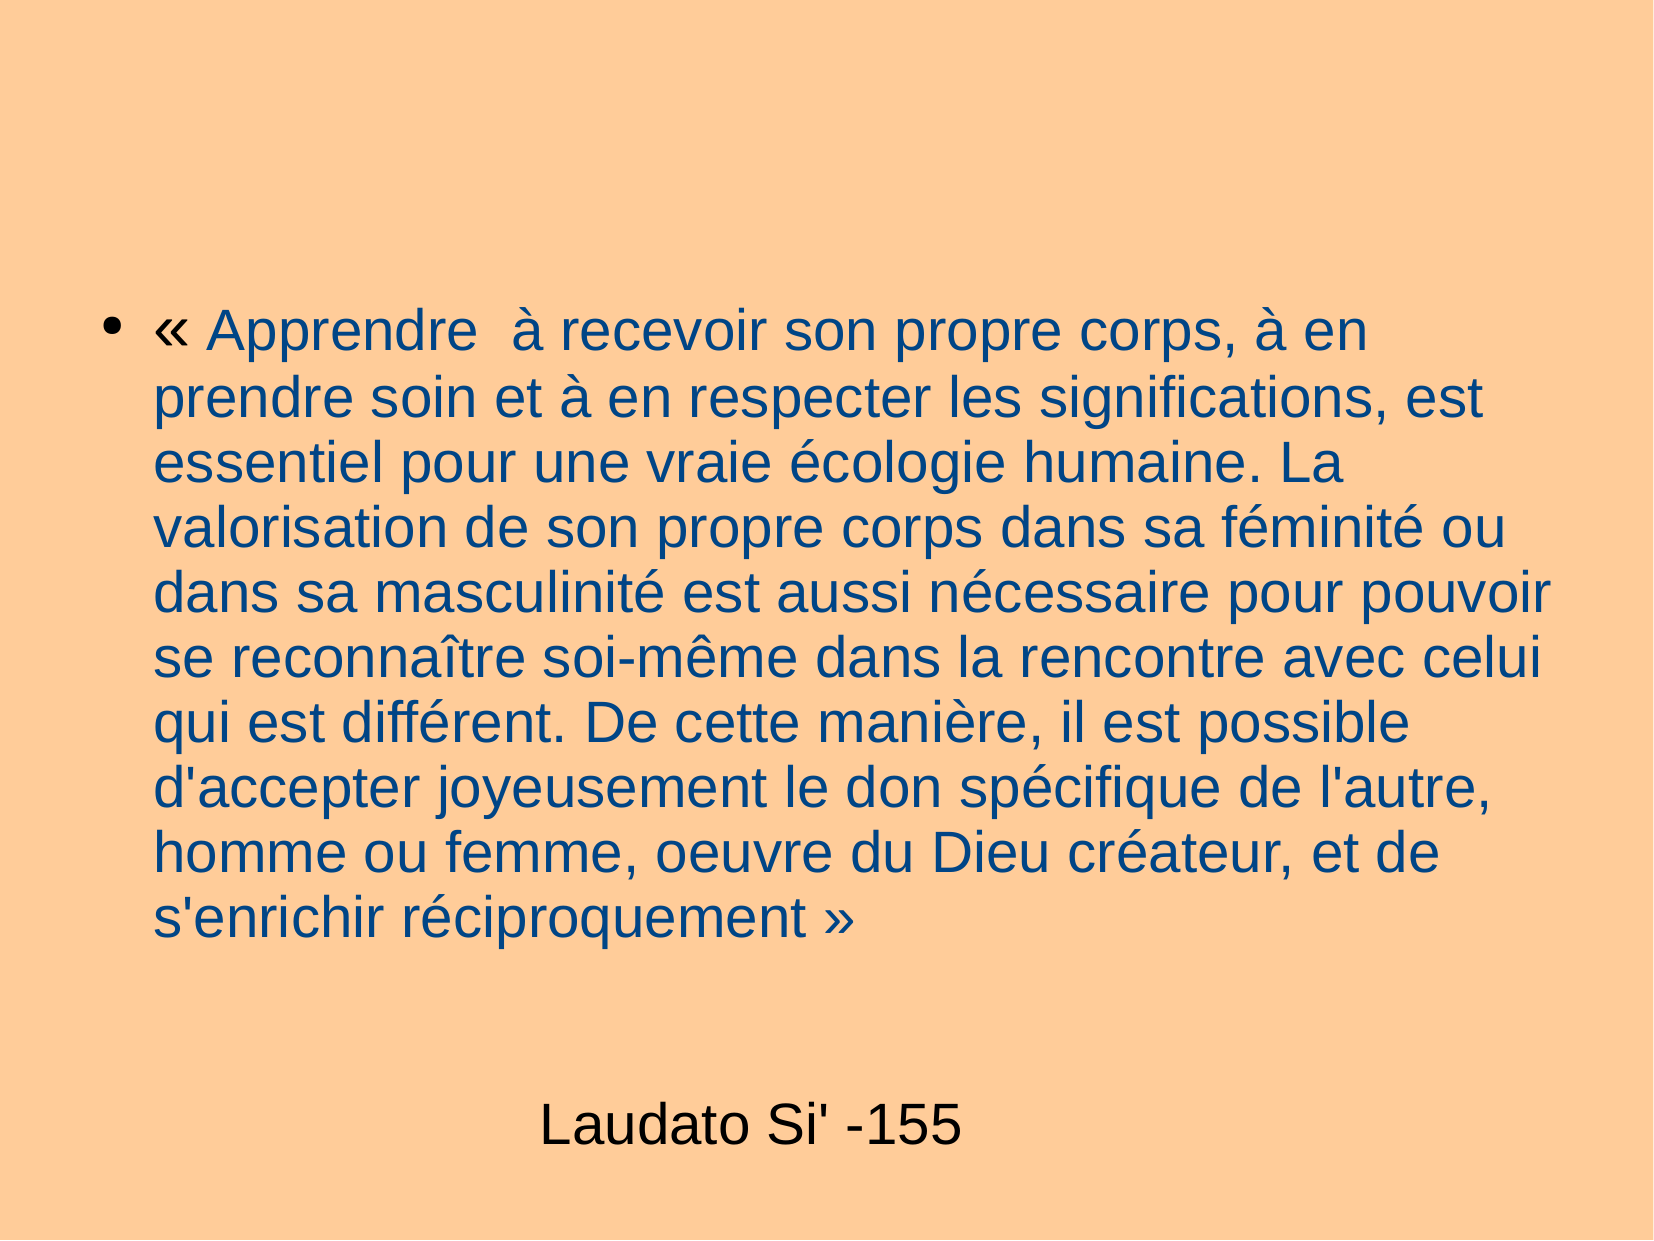

# « Apprendre à recevoir son propre corps, à en prendre soin et à en respecter les significations, est essentiel pour une vraie écologie humaine. La valorisation de son propre corps dans sa féminité ou dans sa masculinité est aussi nécessaire pour pouvoir se reconnaître soi-même dans la rencontre avec celui qui est différent. De cette manière, il est possible d'accepter joyeusement le don spécifique de l'autre, homme ou femme, oeuvre du Dieu créateur, et de s'enrichir réciproquement »
 Laudato Si' -155